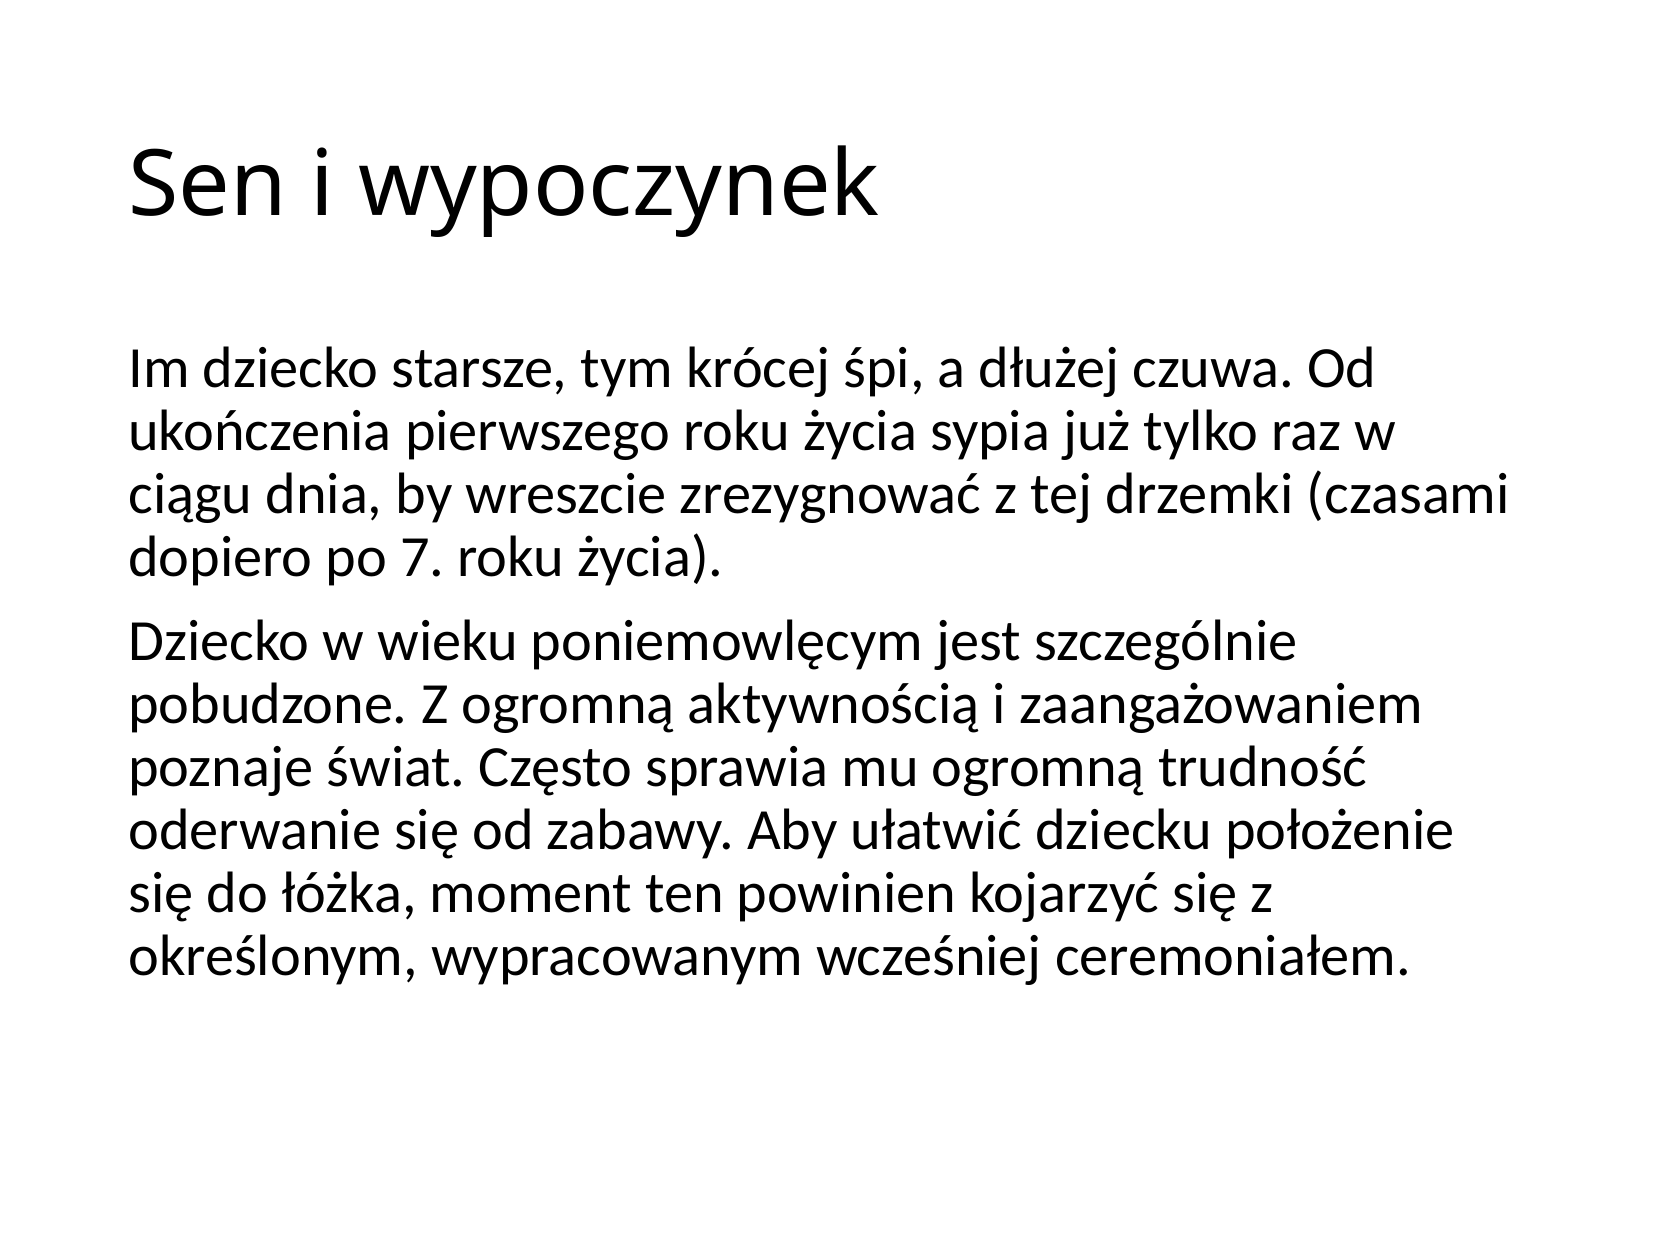

# Sen i wypoczynek
Im dziecko starsze, tym krócej śpi, a dłużej czuwa. Od ukończenia pierwszego roku życia sypia już tylko raz w ciągu dnia, by wreszcie zrezygnować z tej drzemki (czasami dopiero po 7. roku życia).
Dziecko w wieku poniemowlęcym jest szczególnie pobudzone. Z ogromną aktywnością i zaangażowaniem poznaje świat. Często sprawia mu ogromną trudność oderwanie się od zabawy. Aby ułatwić dziecku położenie się do łóżka, moment ten powinien kojarzyć się z określonym, wypracowanym wcześniej ceremoniałem.